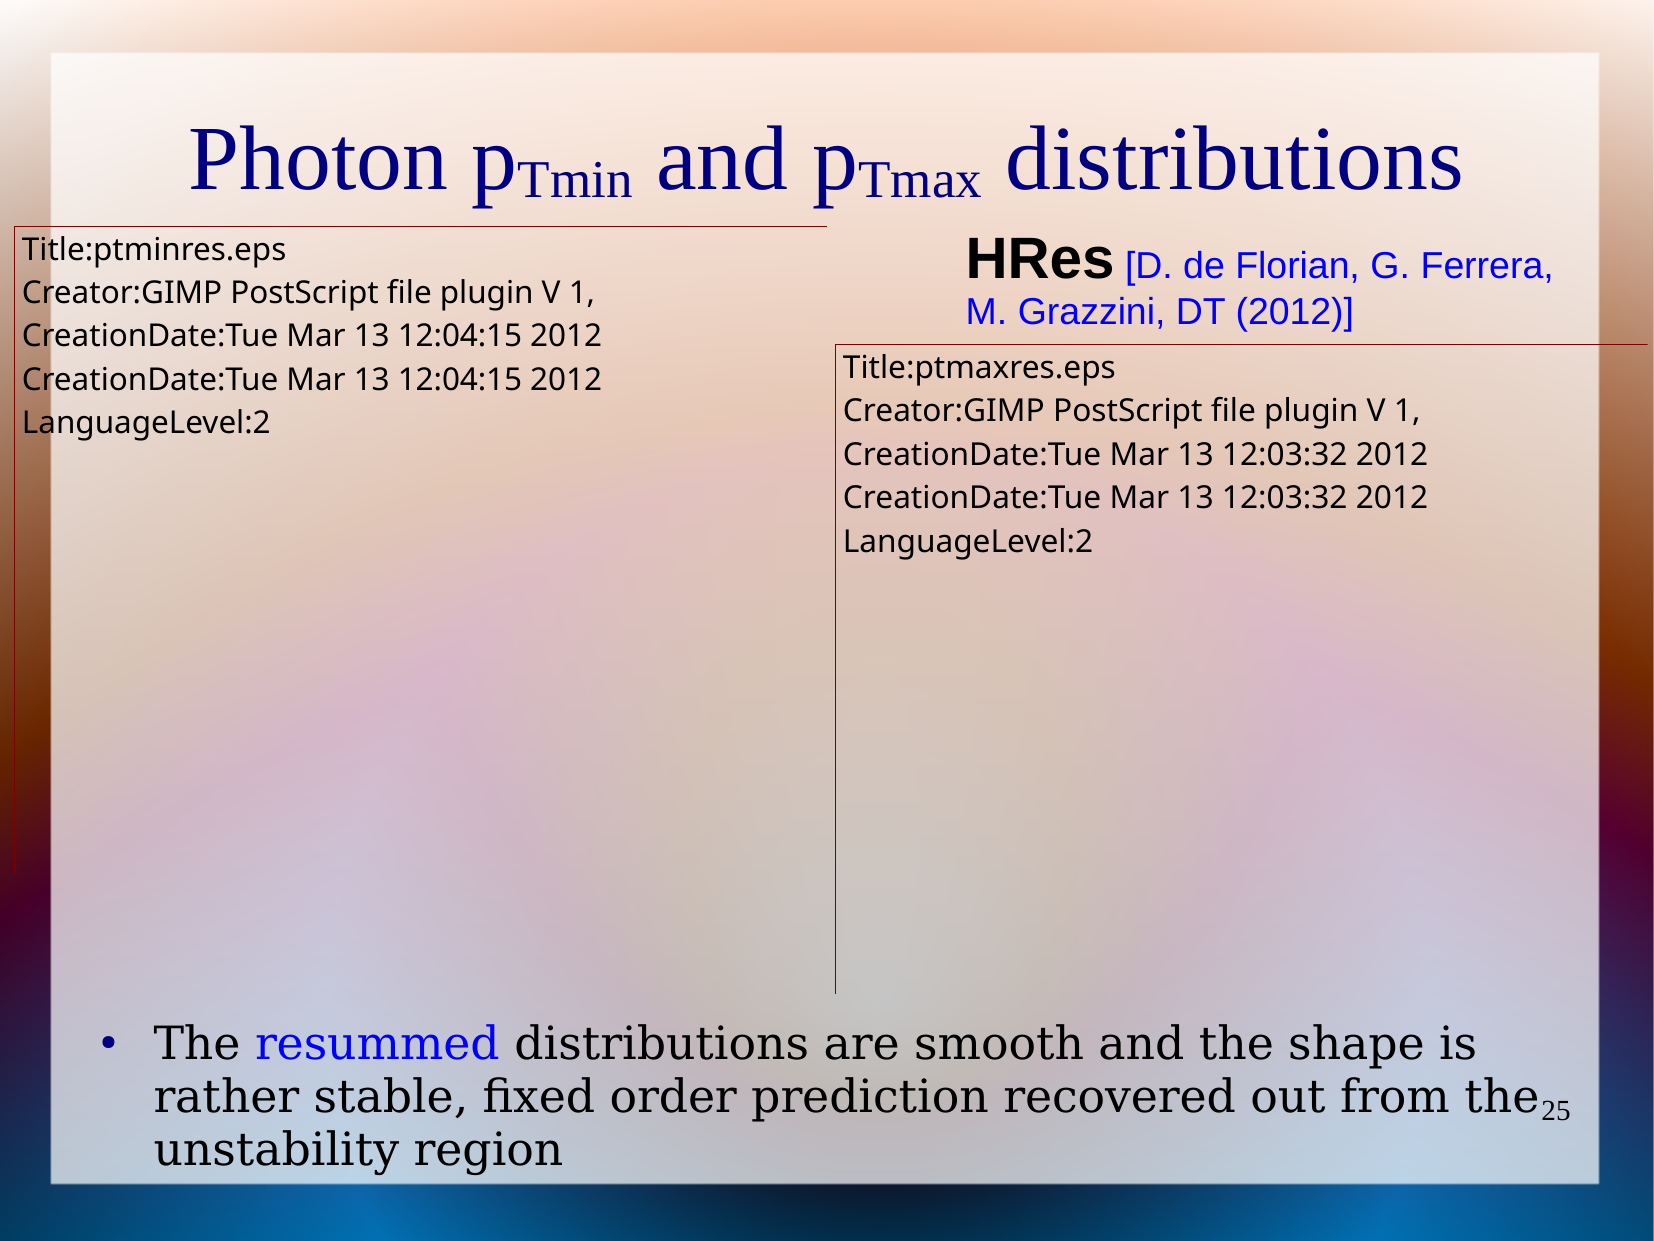

# Photon pTmin and pTmax distributions
HRes [D. de Florian, G. Ferrera, M. Grazzini, DT (2012)]
The resummed distributions are smooth and the shape is rather stable, fixed order prediction recovered out from the unstability region
25